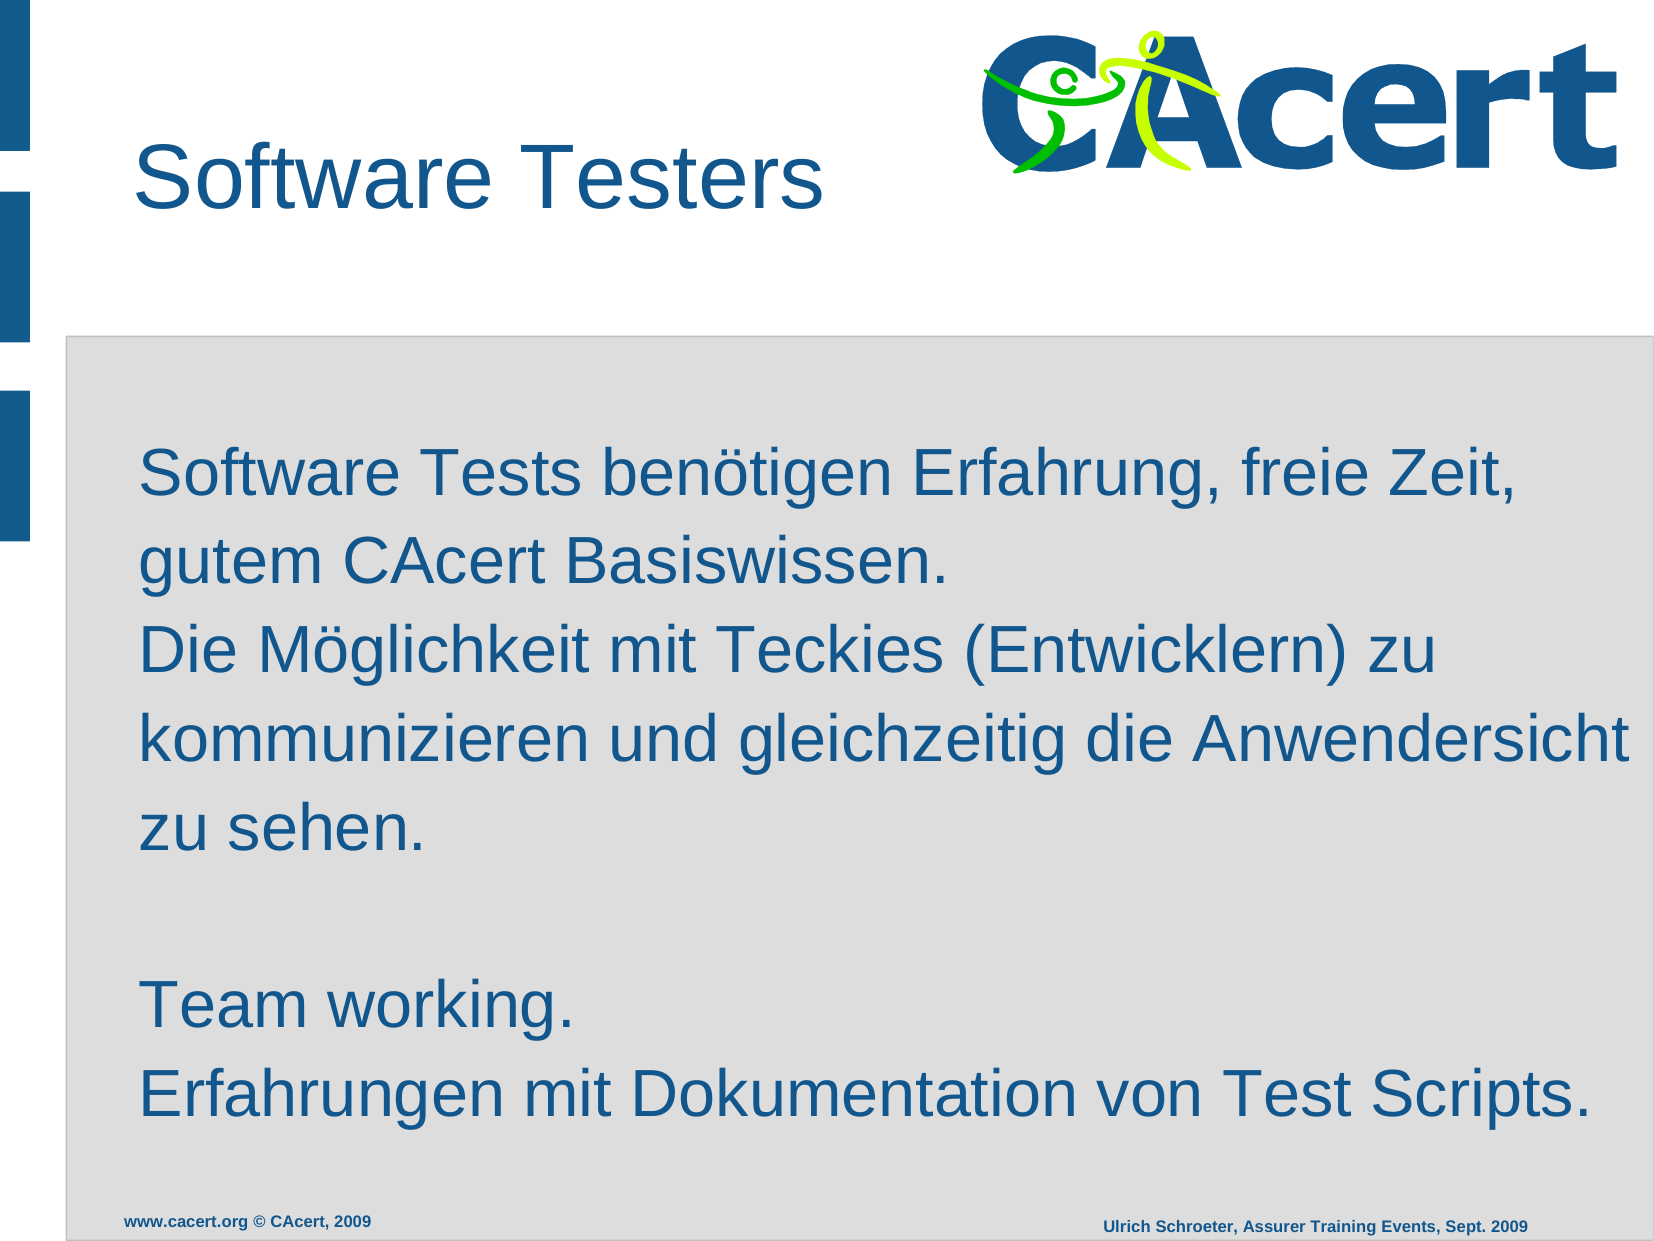

Software Testers
Software Tests benötigen Erfahrung, freie Zeit,
gutem CAcert Basiswissen.
Die Möglichkeit mit Teckies (Entwicklern) zu
kommunizieren und gleichzeitig die Anwendersicht
zu sehen.
Team working.
Erfahrungen mit Dokumentation von Test Scripts.